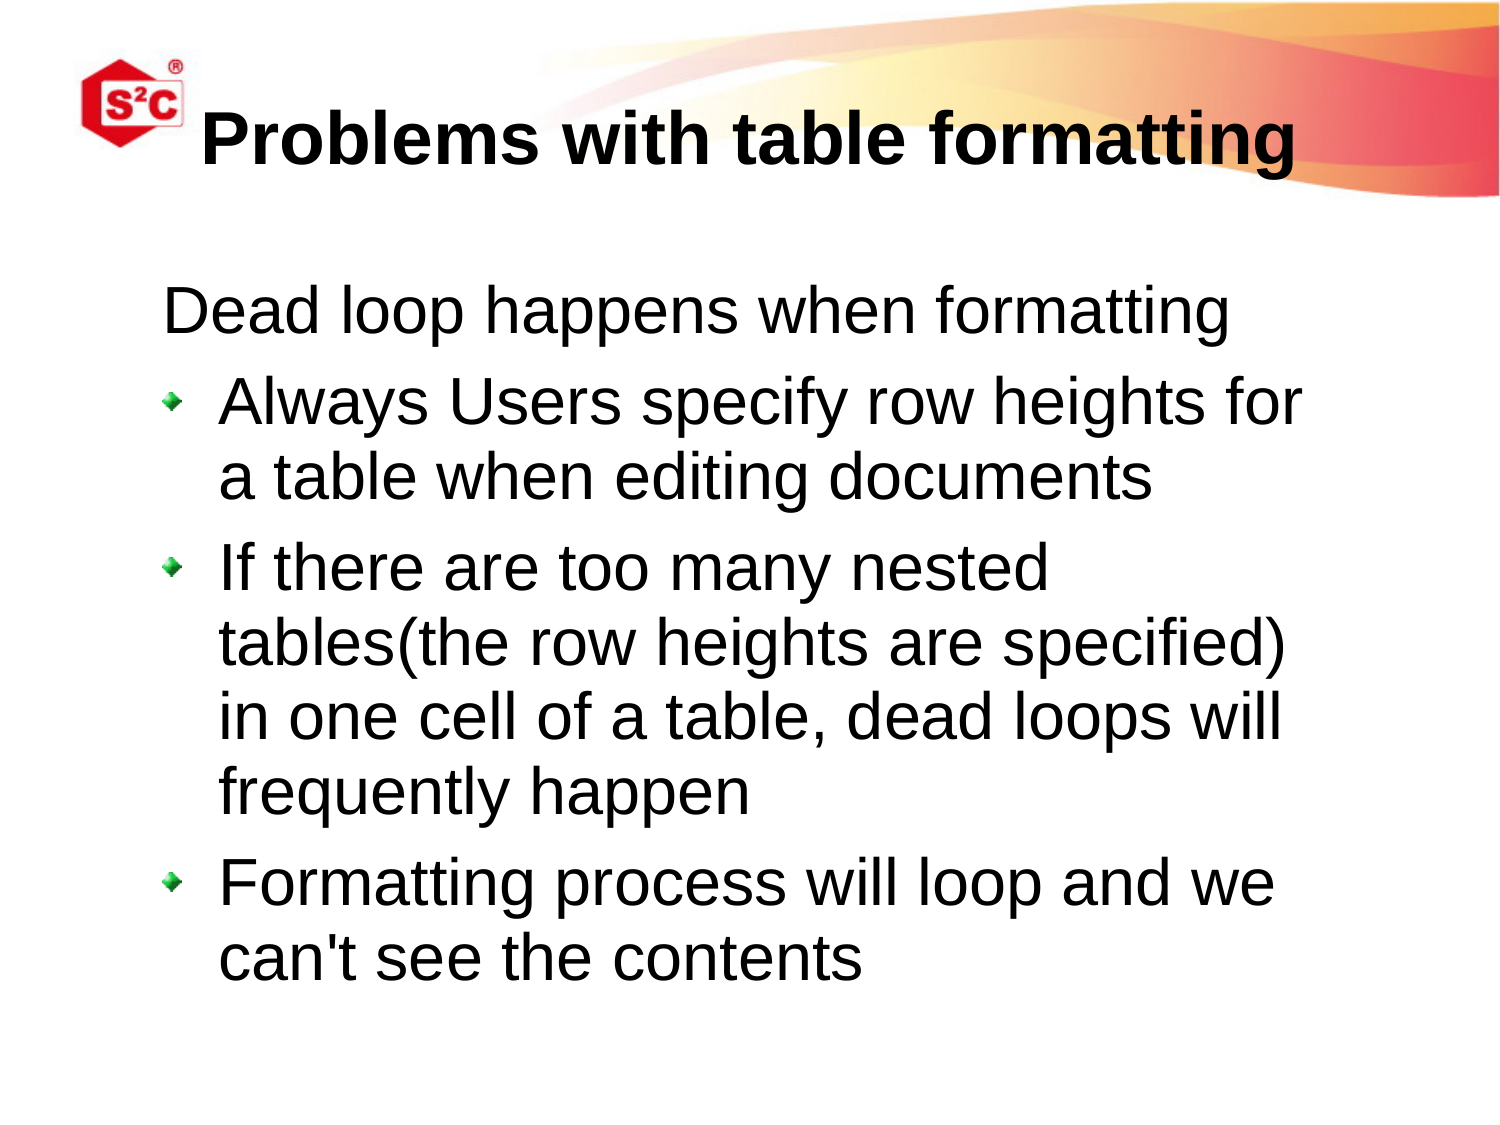

# Problems with table formatting
Dead loop happens when formatting
Always Users specify row heights for a table when editing documents
If there are too many nested tables(the row heights are specified) in one cell of a table, dead loops will frequently happen
Formatting process will loop and we can't see the contents